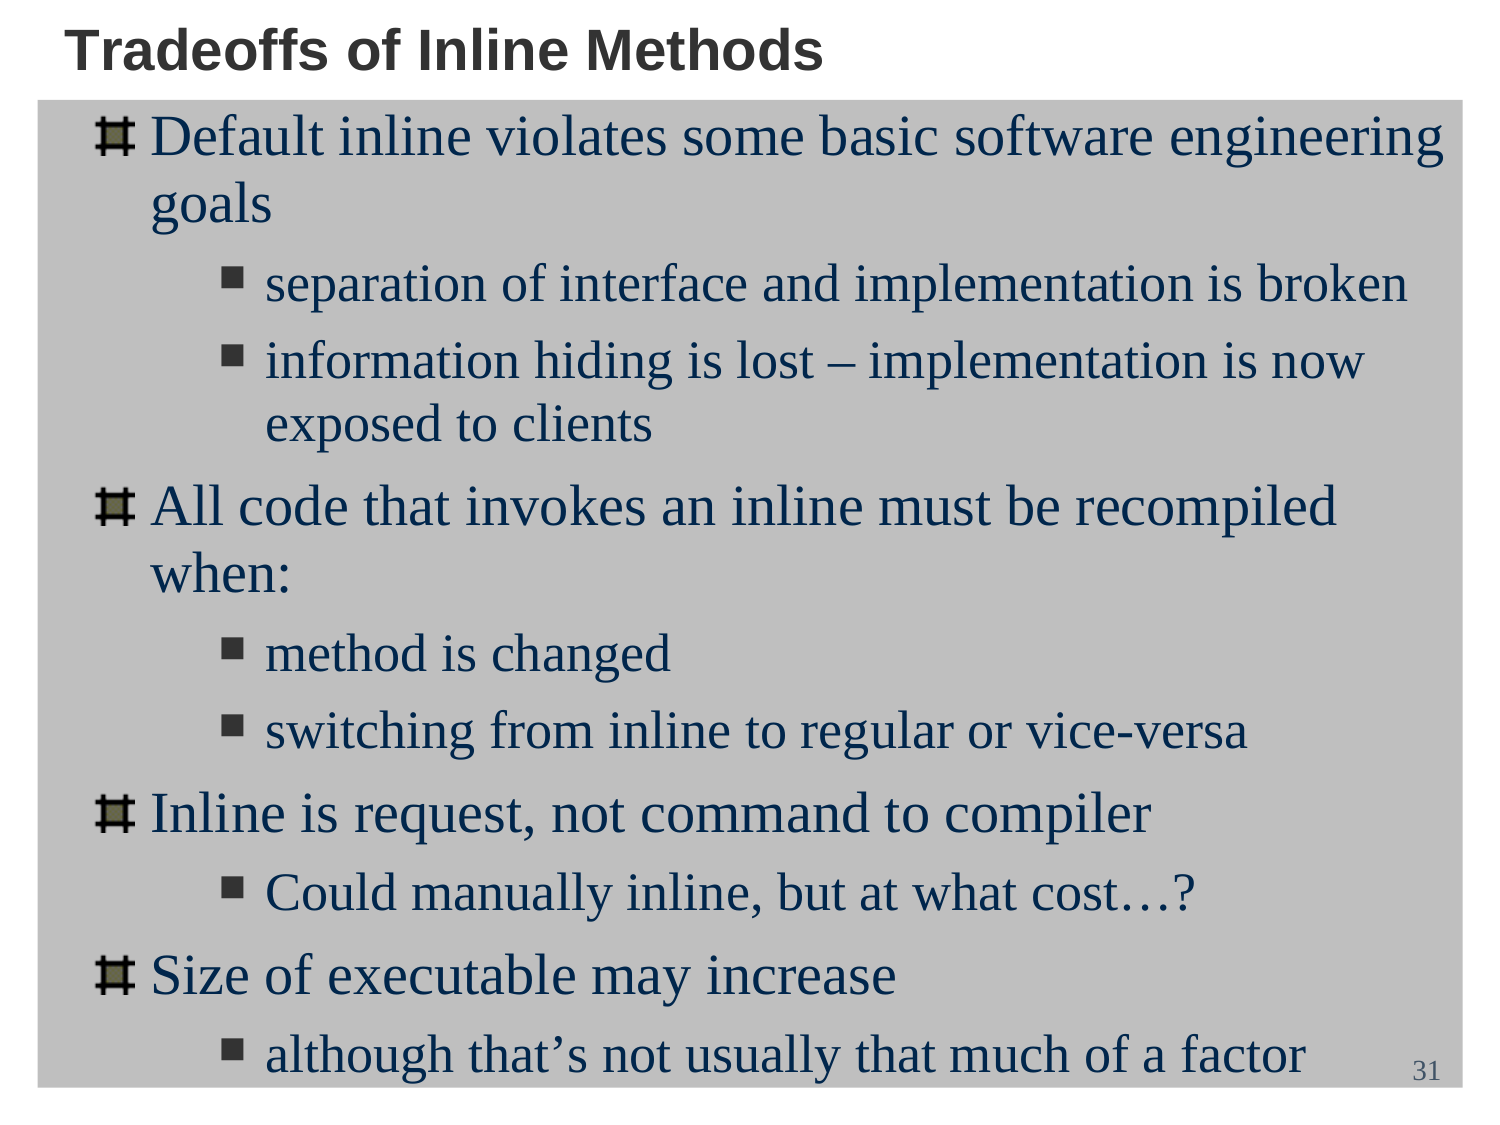

# Tradeoffs of Inline Methods
Default inline violates some basic software engineering goals
separation of interface and implementation is broken
information hiding is lost – implementation is now exposed to clients
All code that invokes an inline must be recompiled when:
method is changed
switching from inline to regular or vice-versa
Inline is request, not command to compiler
Could manually inline, but at what cost…?
Size of executable may increase
although that’s not usually that much of a factor